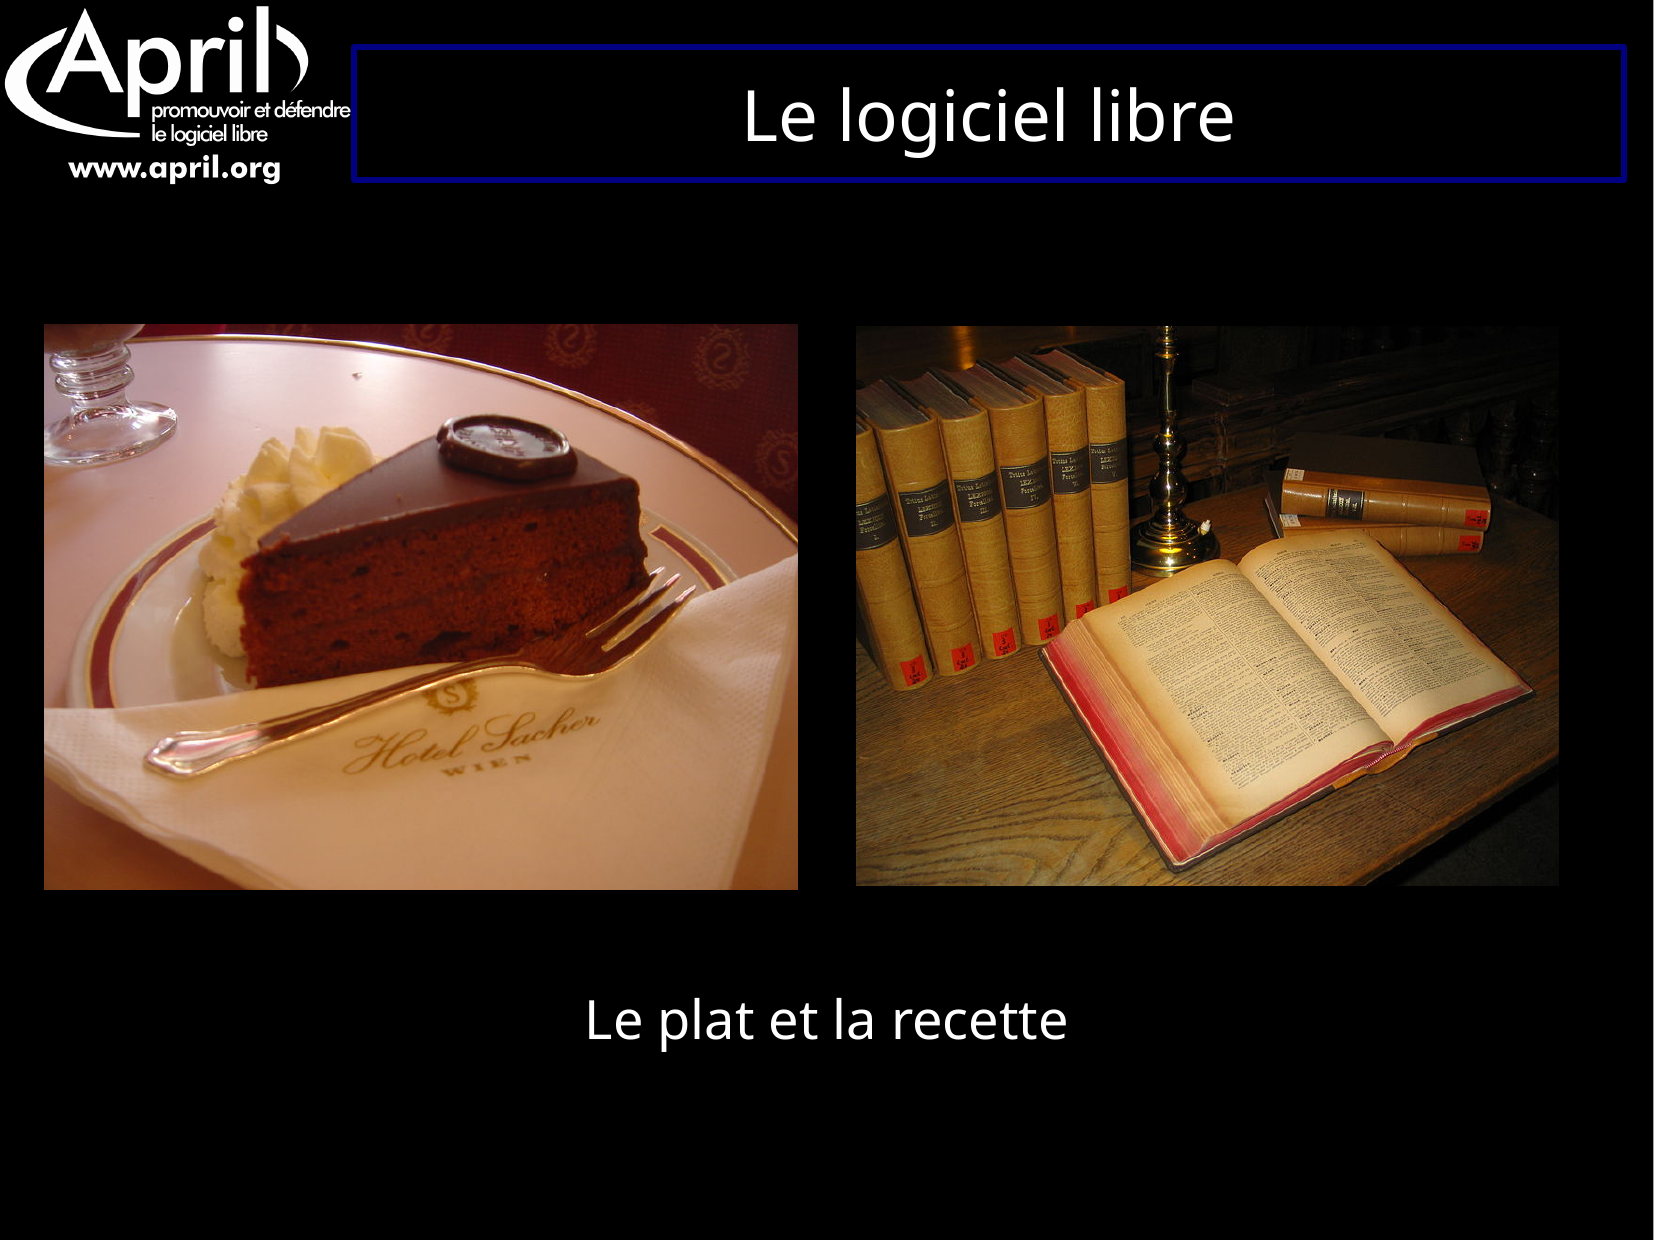

# Le logiciel libre
Le plat et la recette